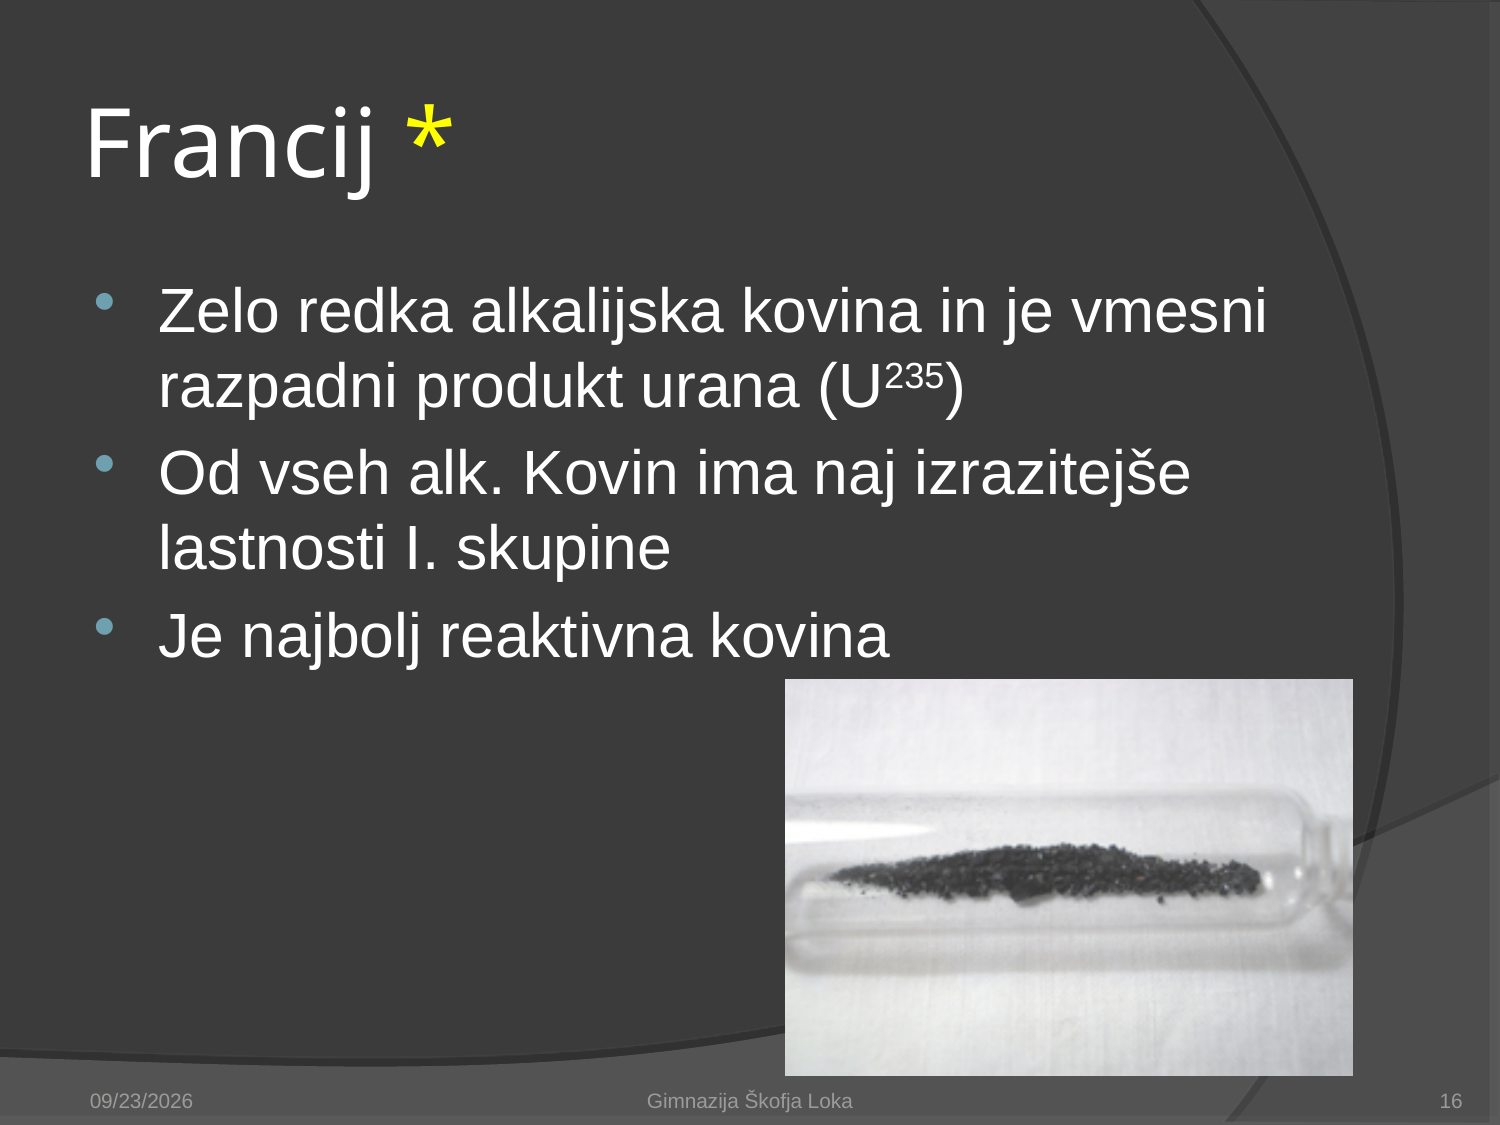

# Francij *
Zelo redka alkalijska kovina in je vmesni razpadni produkt urana (U235)
Od vseh alk. Kovin ima naj izrazitejše lastnosti I. skupine
Je najbolj reaktivna kovina
Gimnazija Škofja Loka